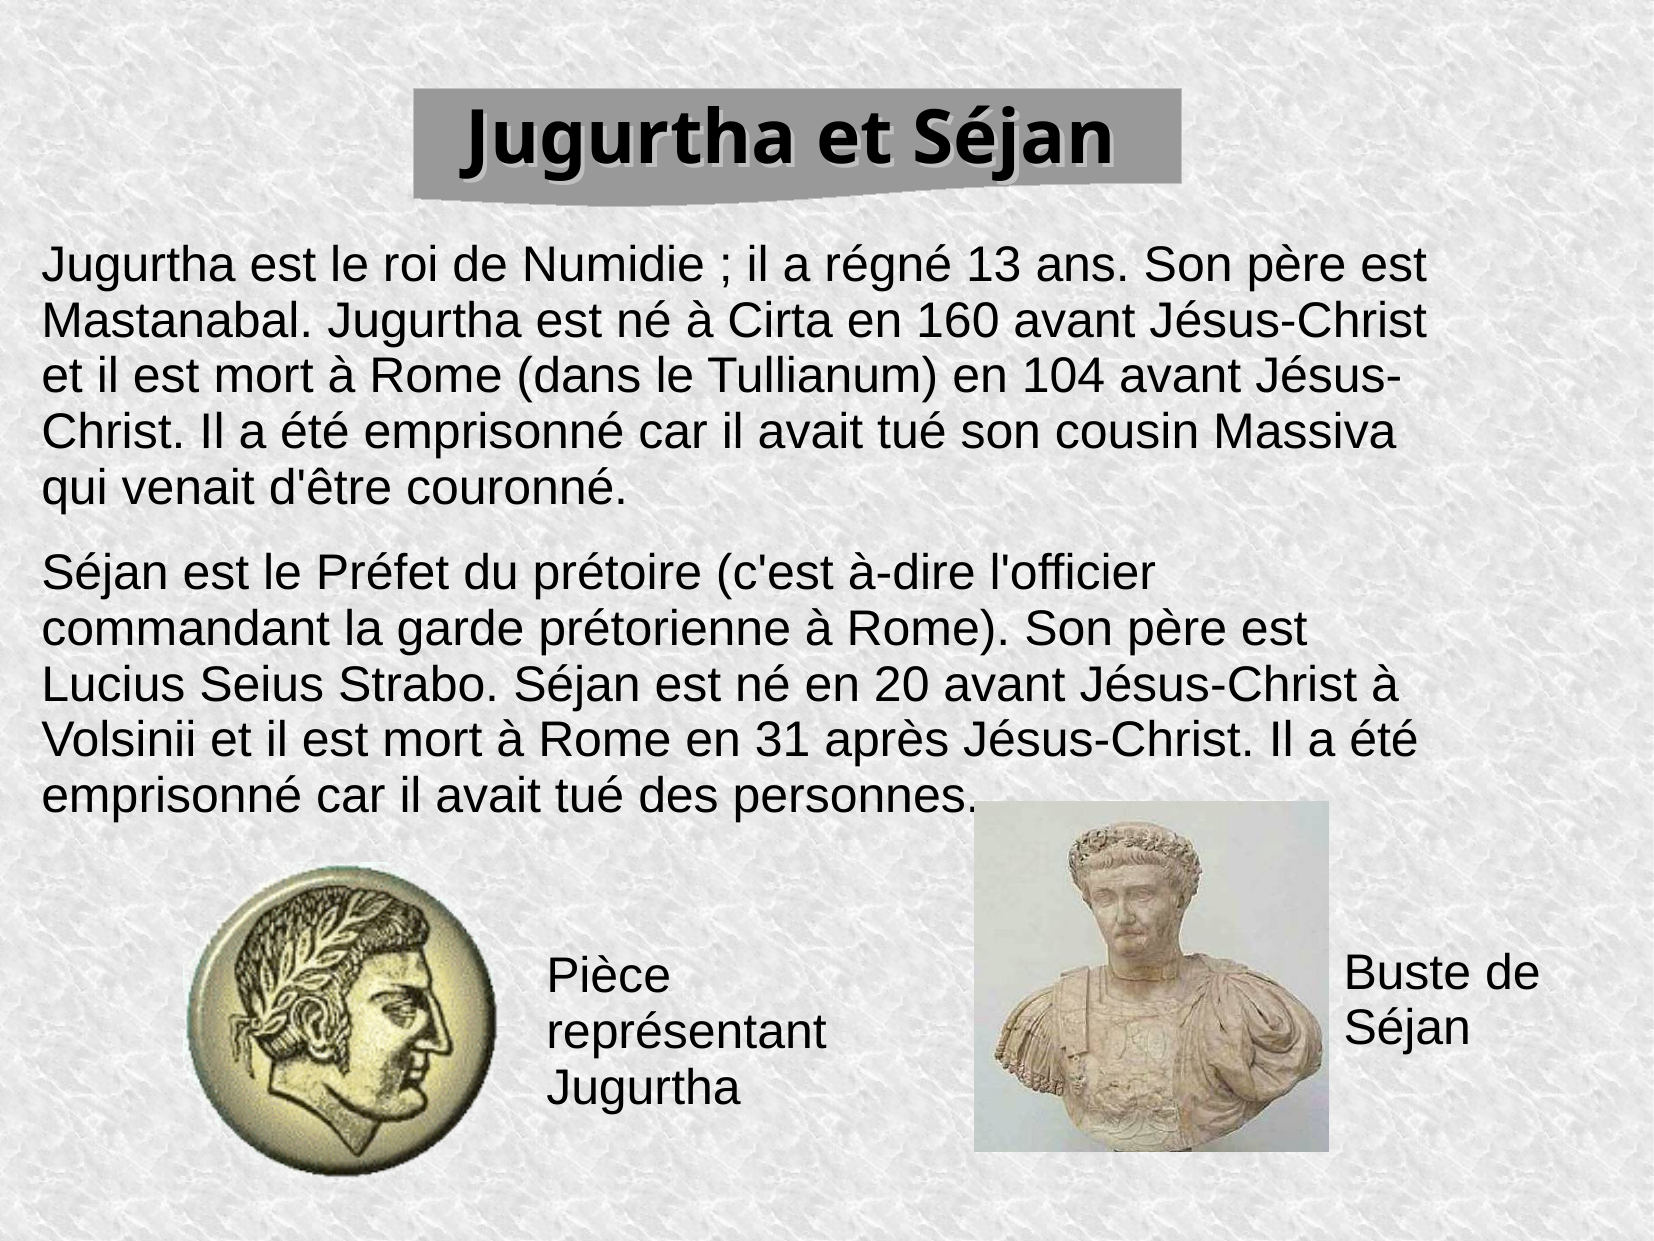

# Jugurtha et Séjan
Jugurtha est le roi de Numidie ; il a régné 13 ans. Son père est Mastanabal. Jugurtha est né à Cirta en 160 avant Jésus-Christ et il est mort à Rome (dans le Tullianum) en 104 avant Jésus-Christ. Il a été emprisonné car il avait tué son cousin Massiva qui venait d'être couronné.
Séjan est le Préfet du prétoire (c'est à-dire l'officier commandant la garde prétorienne à Rome). Son père est Lucius Seius Strabo. Séjan est né en 20 avant Jésus-Christ à Volsinii et il est mort à Rome en 31 après Jésus-Christ. Il a été emprisonné car il avait tué des personnes.
Buste de Séjan
Pièce représentant Jugurtha